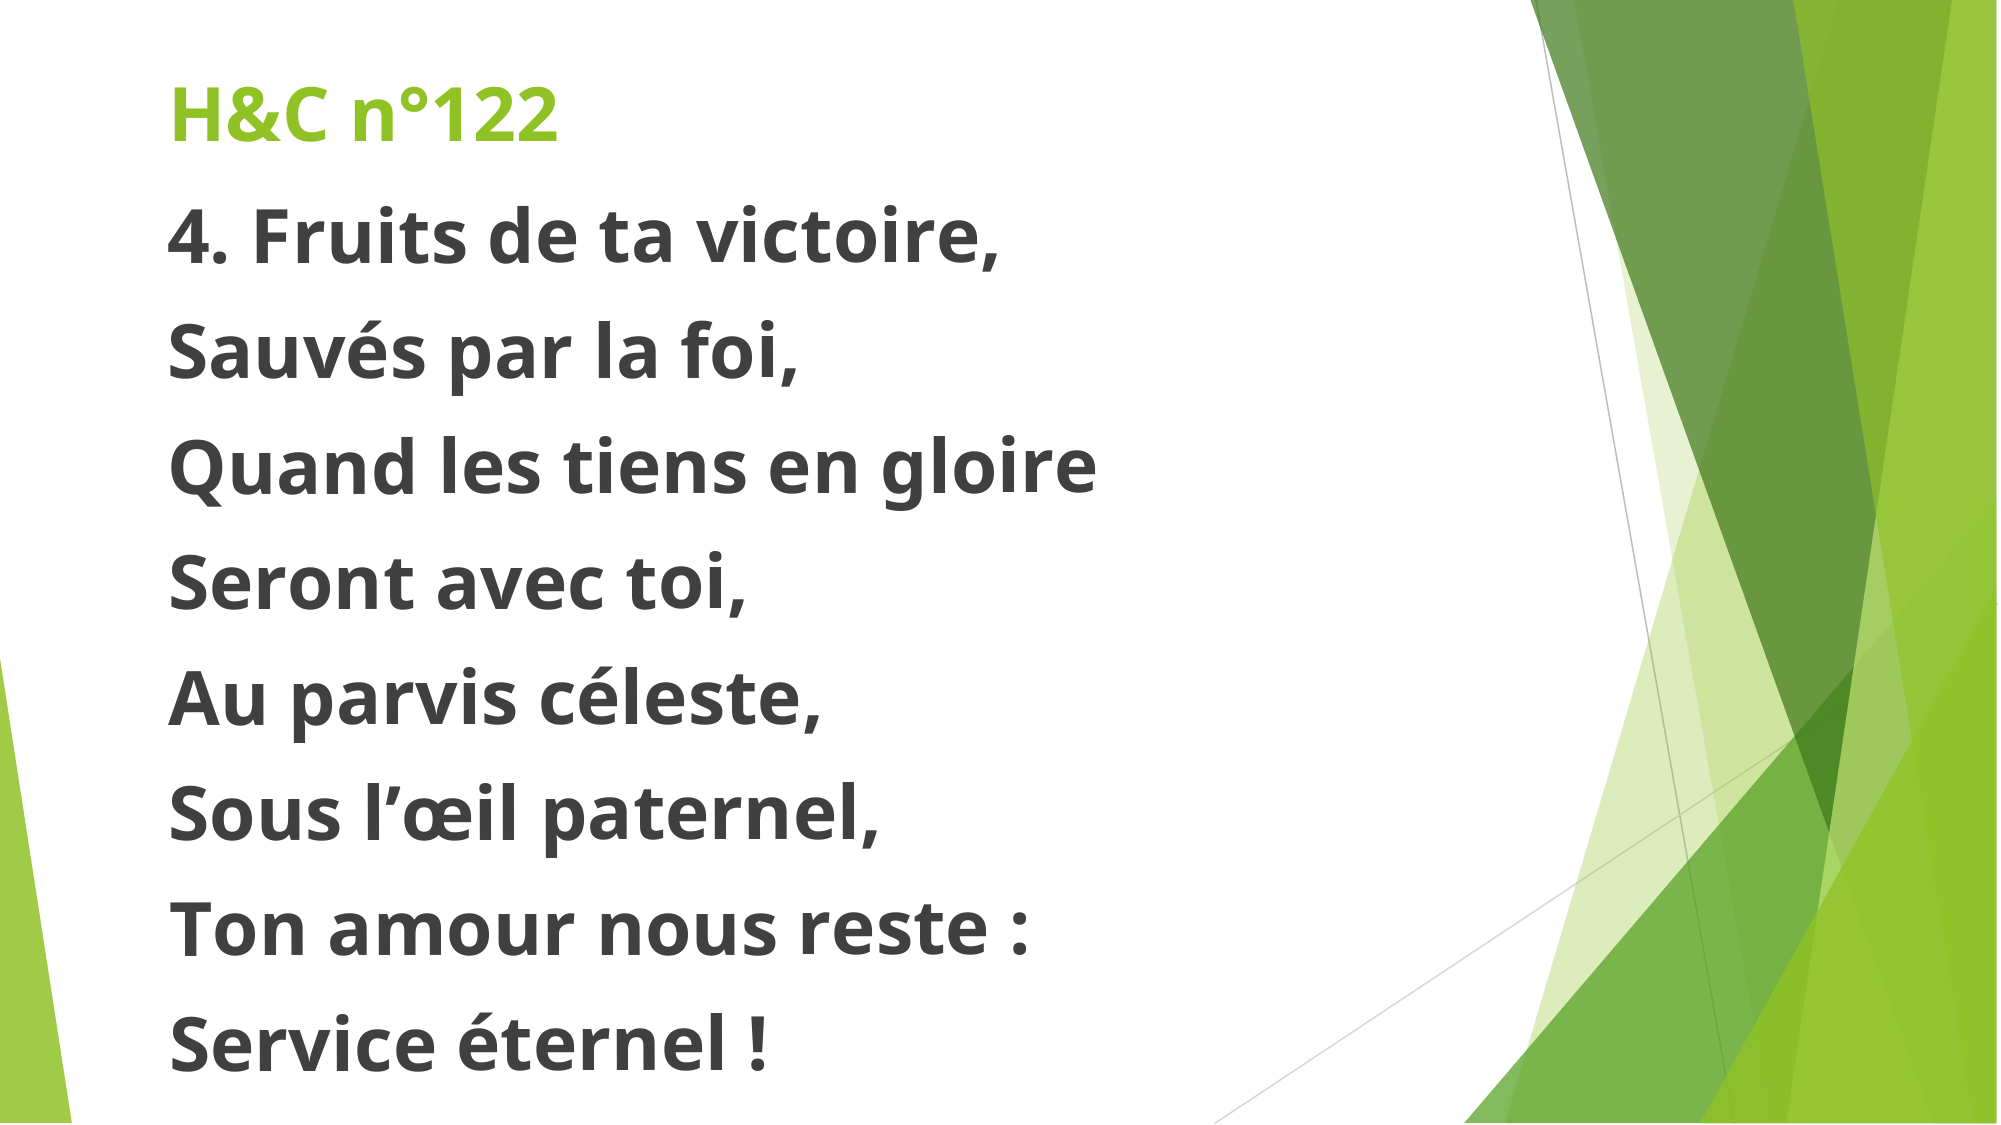

H&C n°122
4. Fruits de ta victoire,
Sauvés par la foi,
Quand les tiens en gloire
Seront avec toi,
Au parvis céleste,
Sous l’œil paternel,
Ton amour nous reste :
Service éternel !